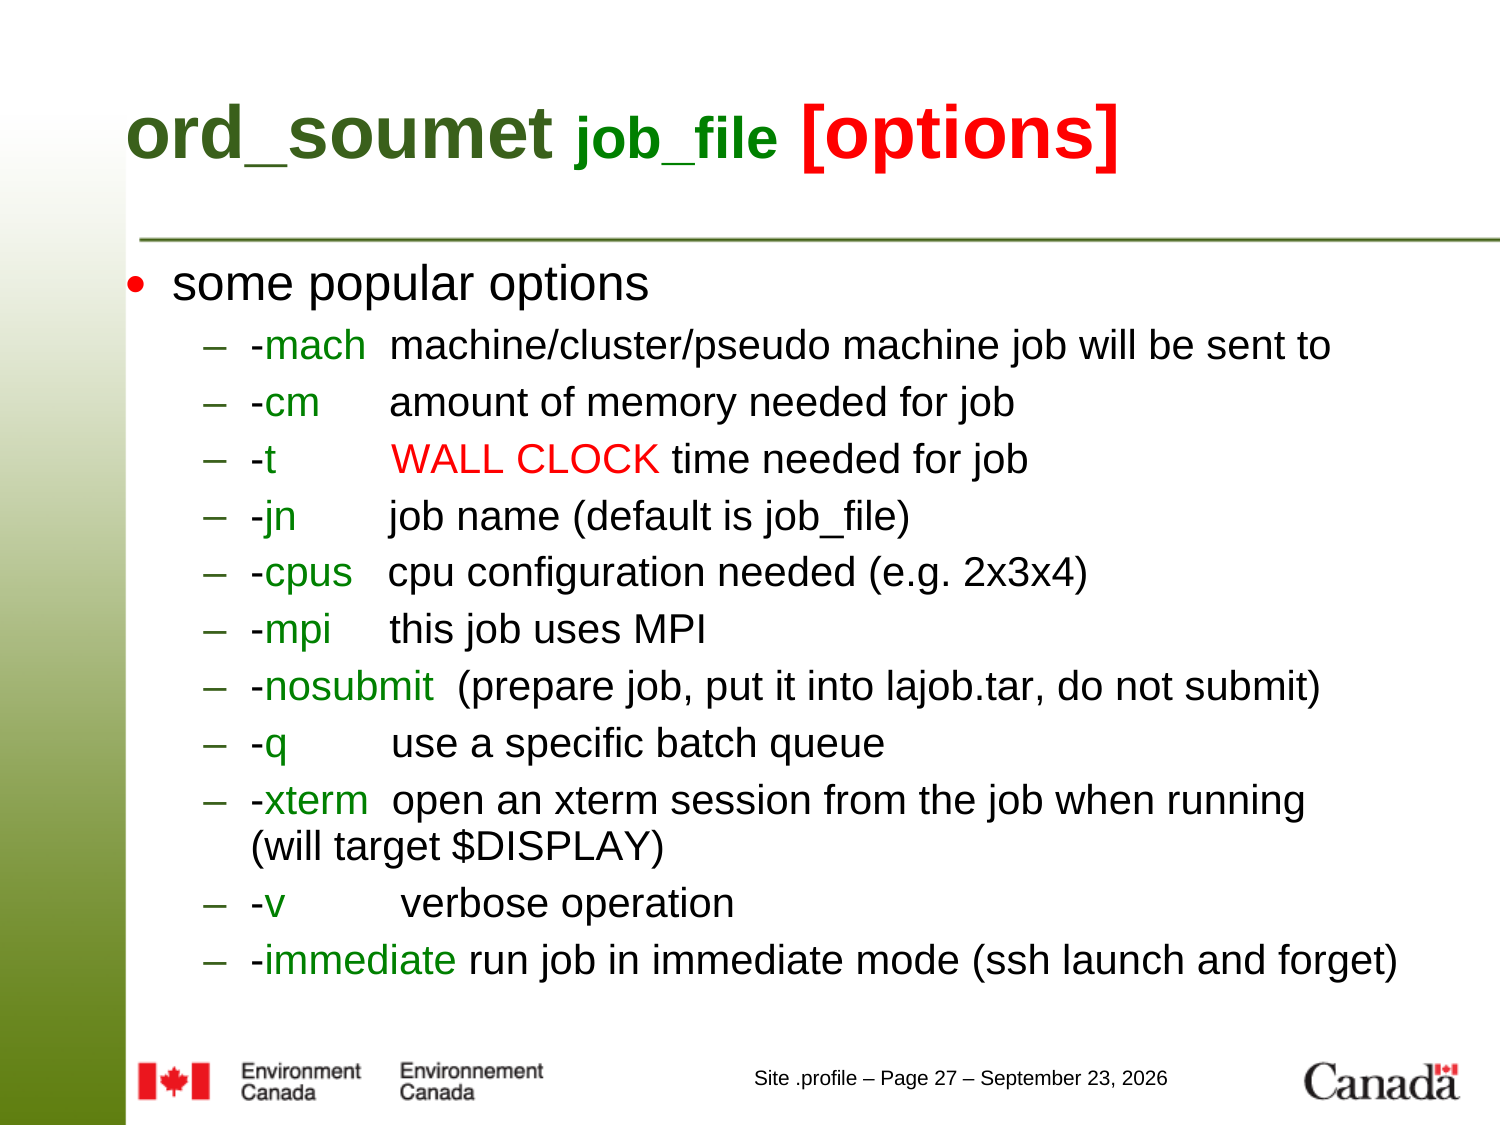

# ord_soumet job_file [options]
some popular options
-mach machine/cluster/pseudo machine job will be sent to
-cm amount of memory needed for job
-t WALL CLOCK time needed for job
-jn job name (default is job_file)
-cpus cpu configuration needed (e.g. 2x3x4)
-mpi this job uses MPI
-nosubmit (prepare job, put it into lajob.tar, do not submit)
-q use a specific batch queue
-xterm open an xterm session from the job when running
(will target $DISPLAY)
-v verbose operation
-immediate run job in immediate mode (ssh launch and forget)